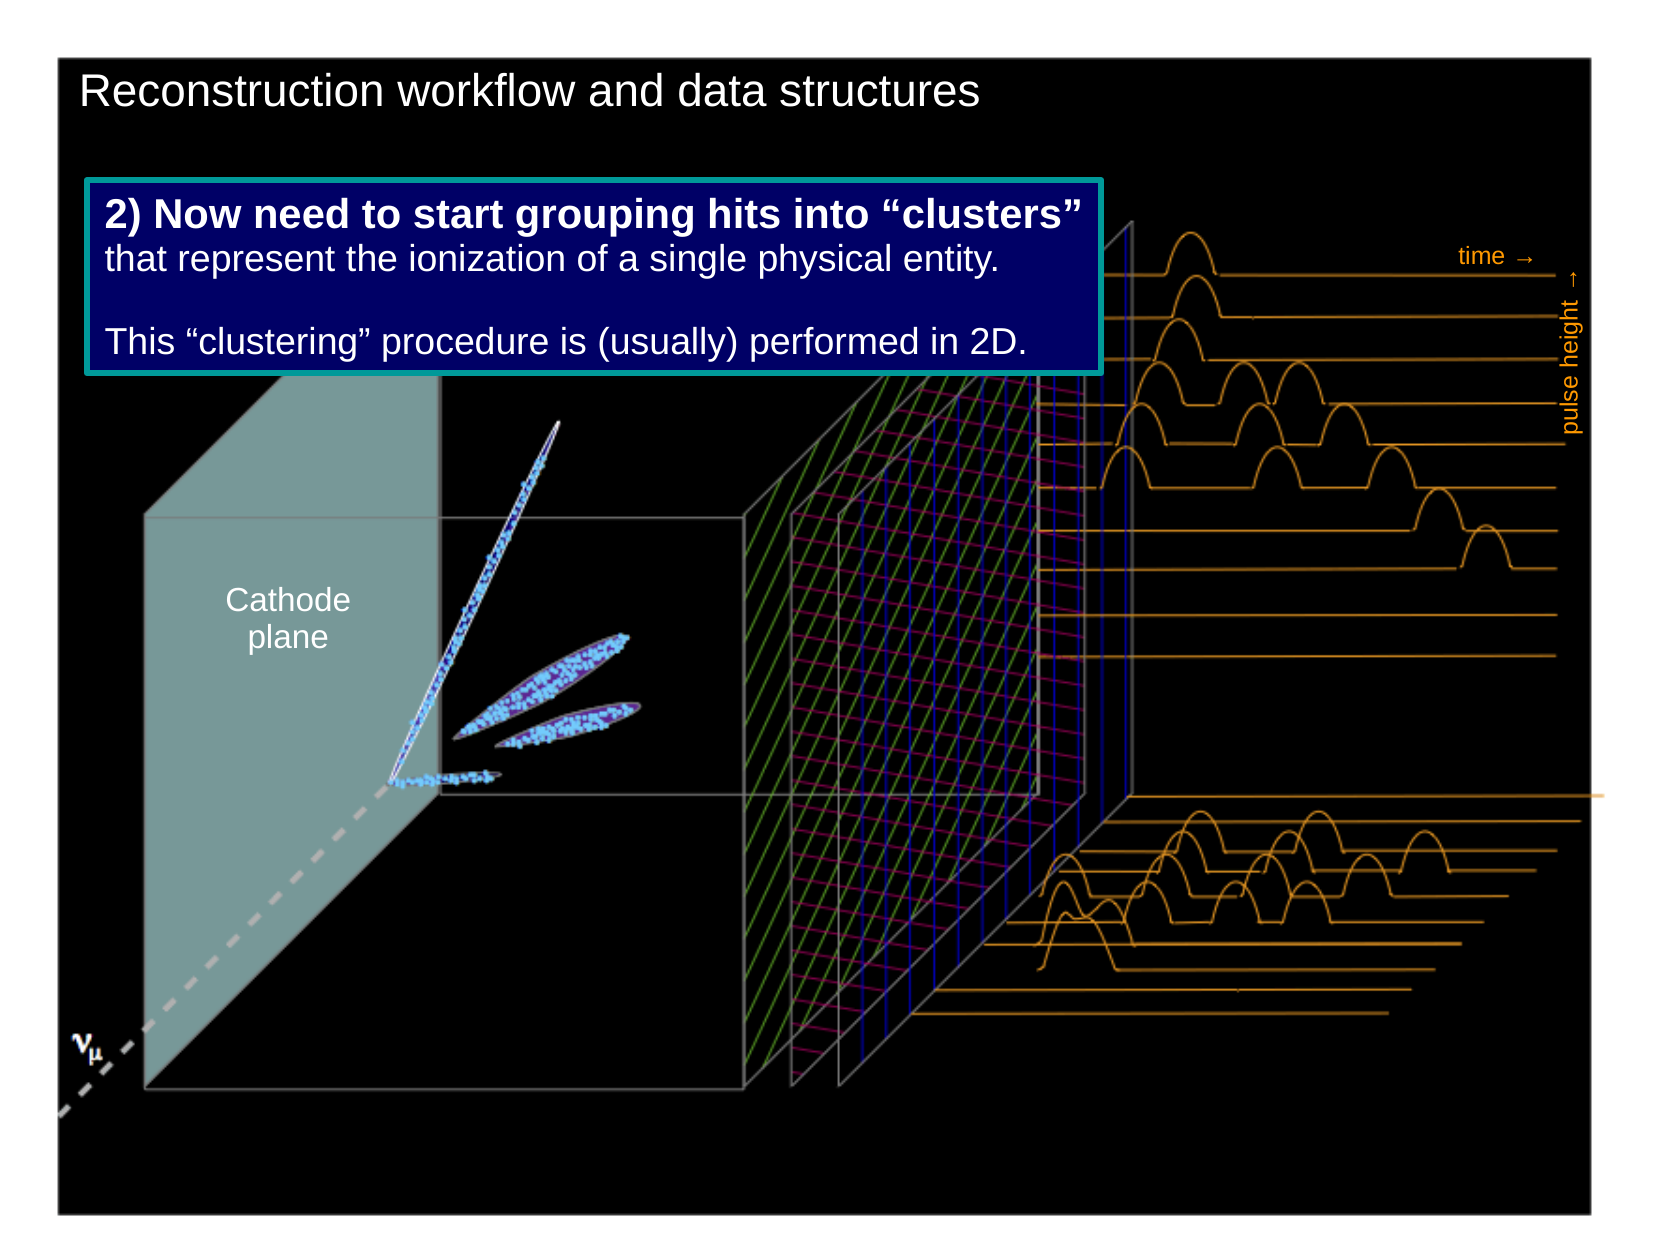

Reconstruction workflow and data structures
2) Now need to start grouping hits into “clusters”
that represent the ionization of a single physical entity.
This “clustering” procedure is (usually) performed in 2D.
time →
LAr volume
pulse height →
Cathode
plane
117